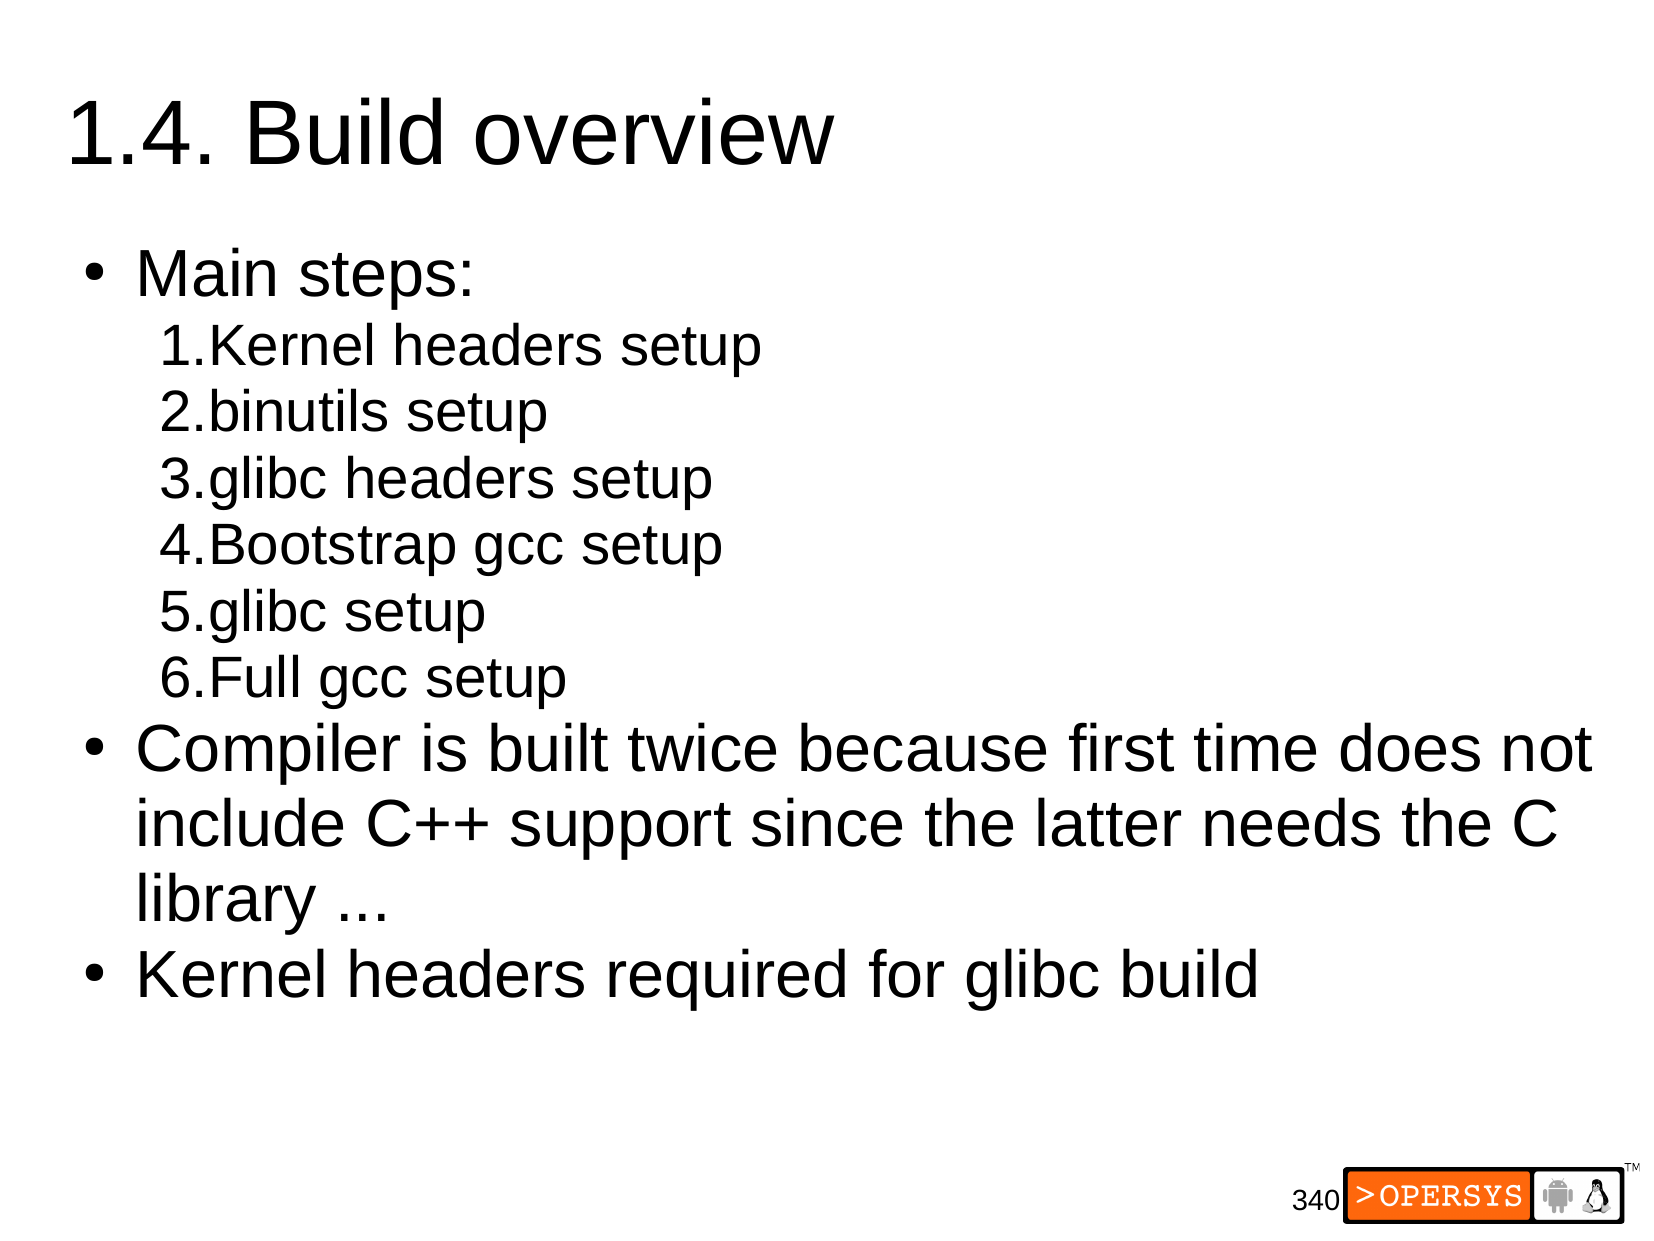

# 1.4. Build overview
Main steps:
Kernel headers setup
binutils setup
glibc headers setup
Bootstrap gcc setup
glibc setup
Full gcc setup
Compiler is built twice because first time does not include C++ support since the latter needs the C library ...
Kernel headers required for glibc build